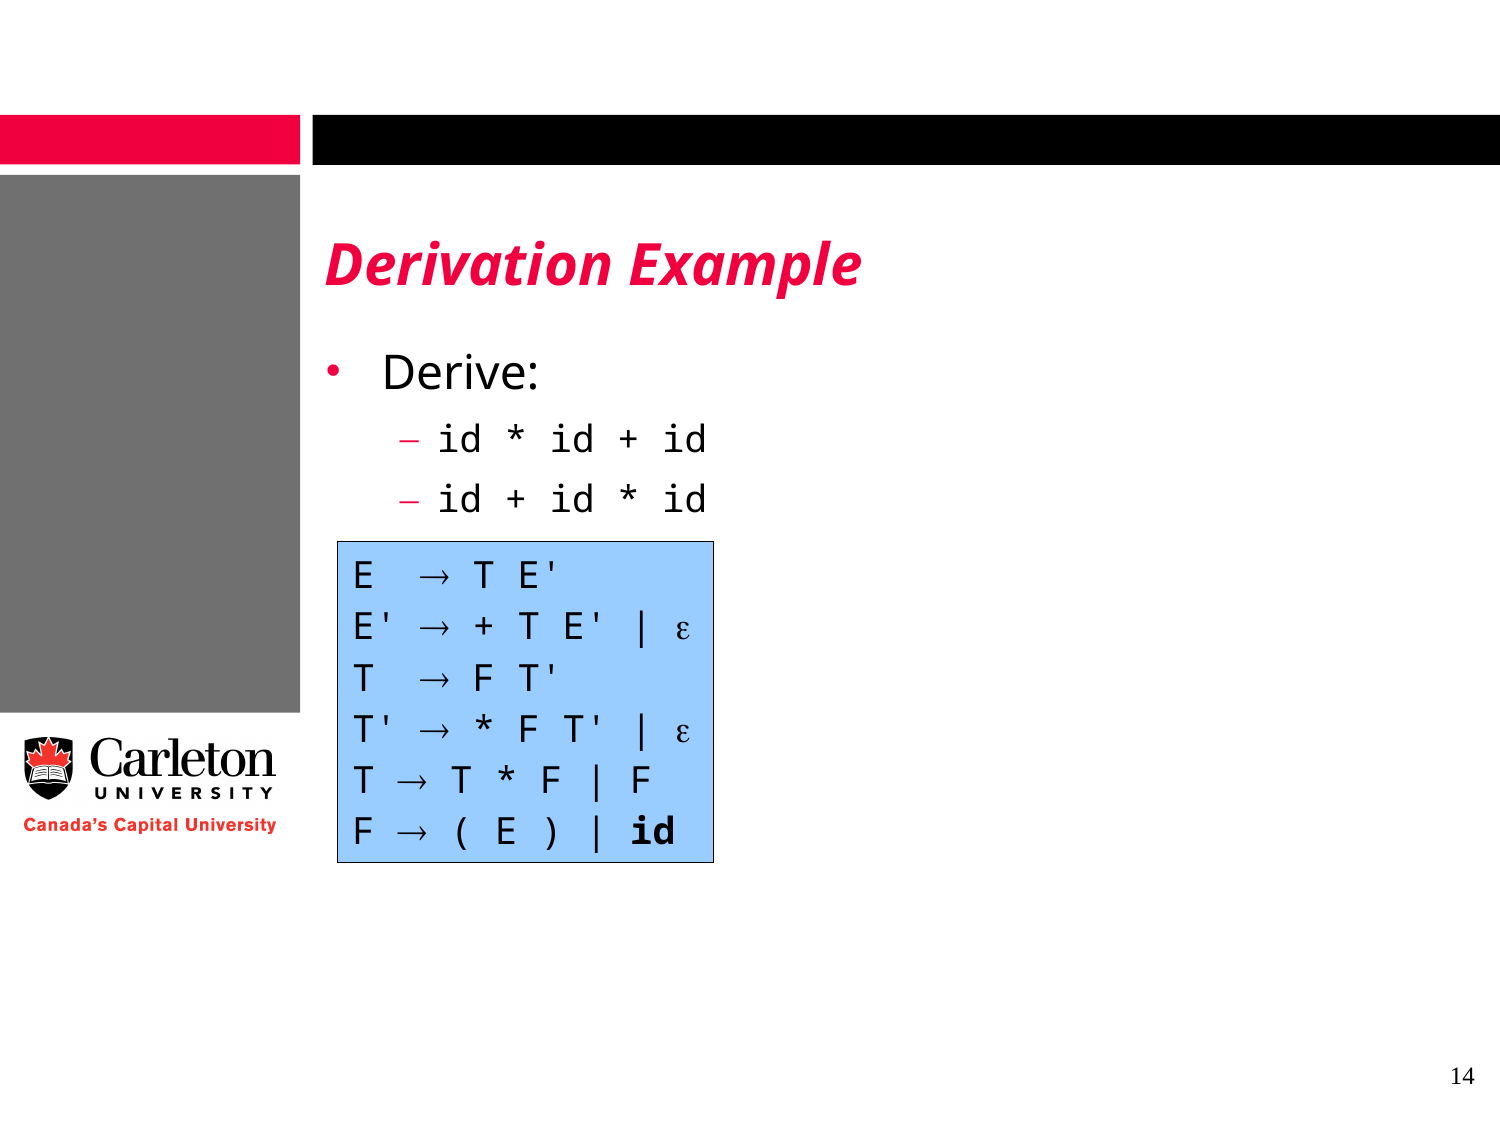

# Derivation Example
Derive:
id * id + id
id + id * id
E  T E'
E'  + T E' | e
T  F T'
T'  * F T' | e
T  T * F | F
F  ( E ) | id
14